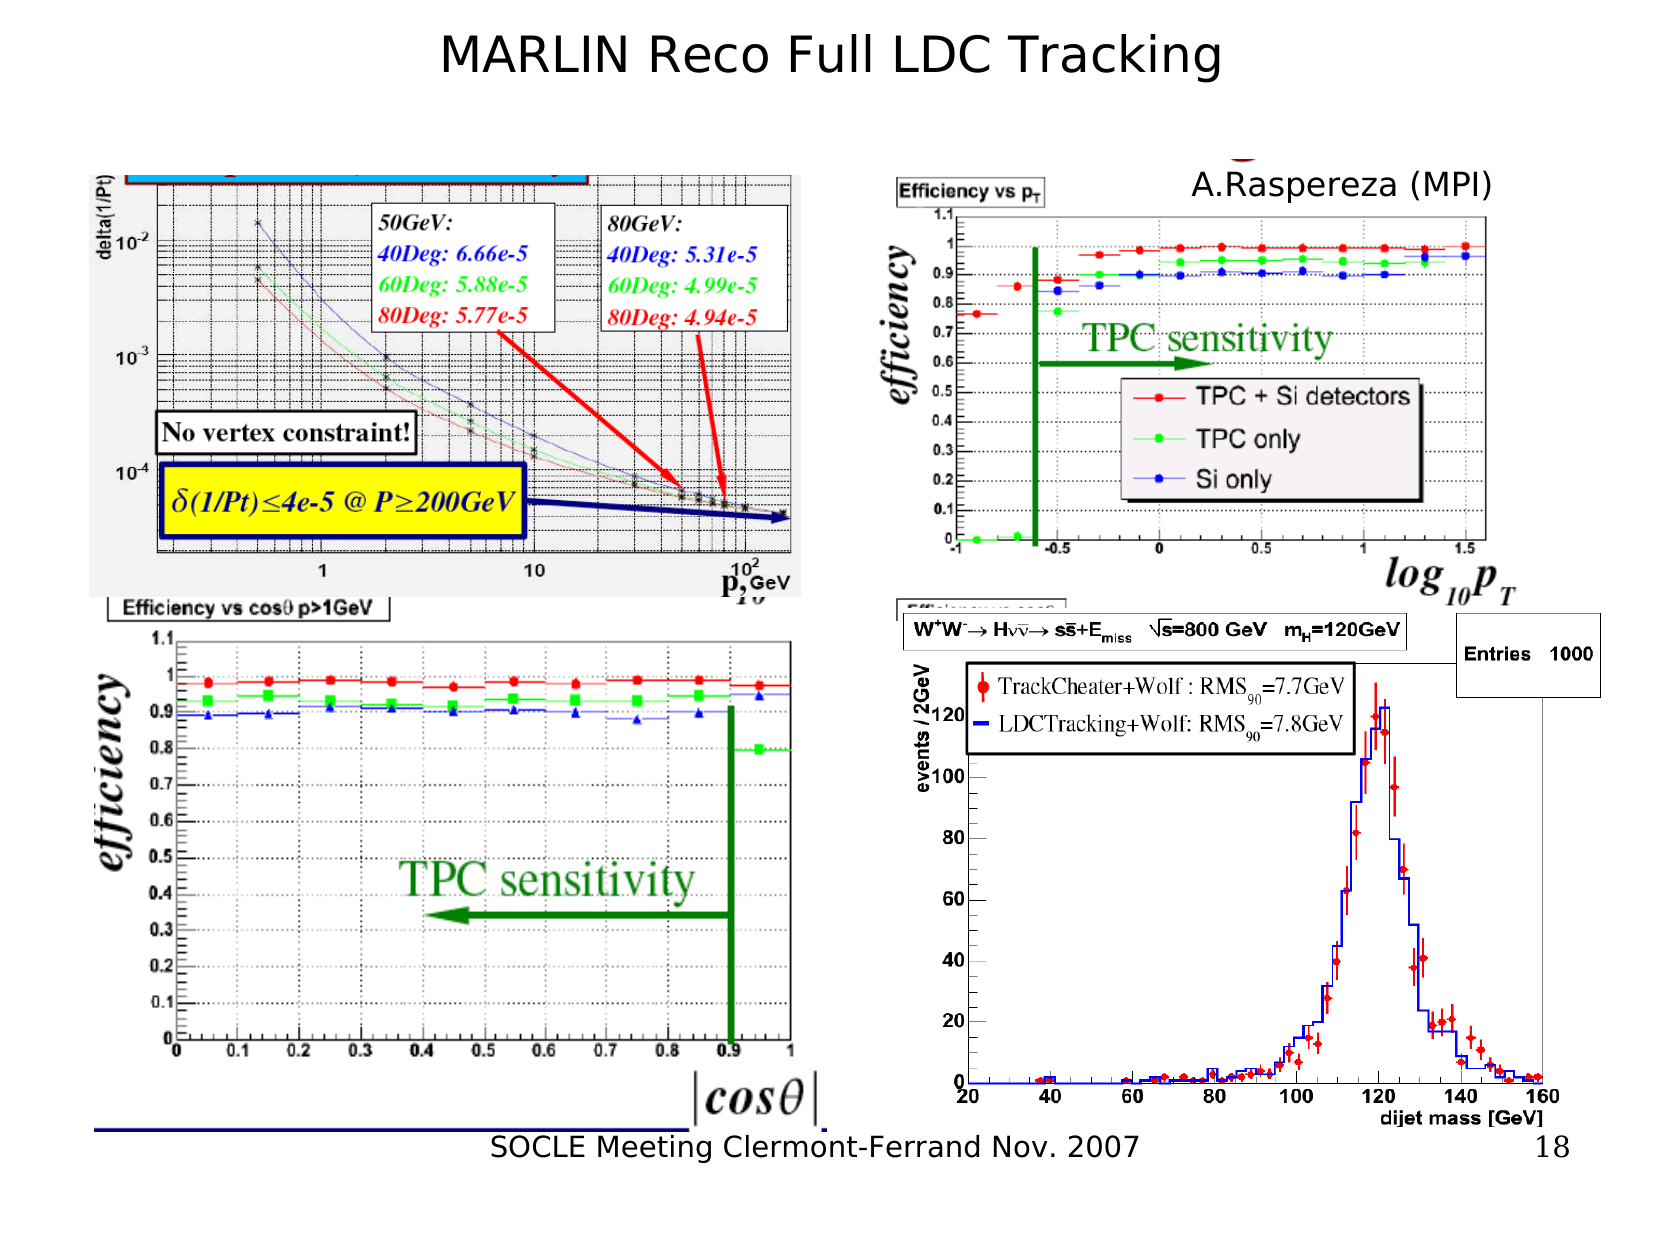

MARLIN Reco Full LDC Tracking
A.Raspereza (MPI)
18